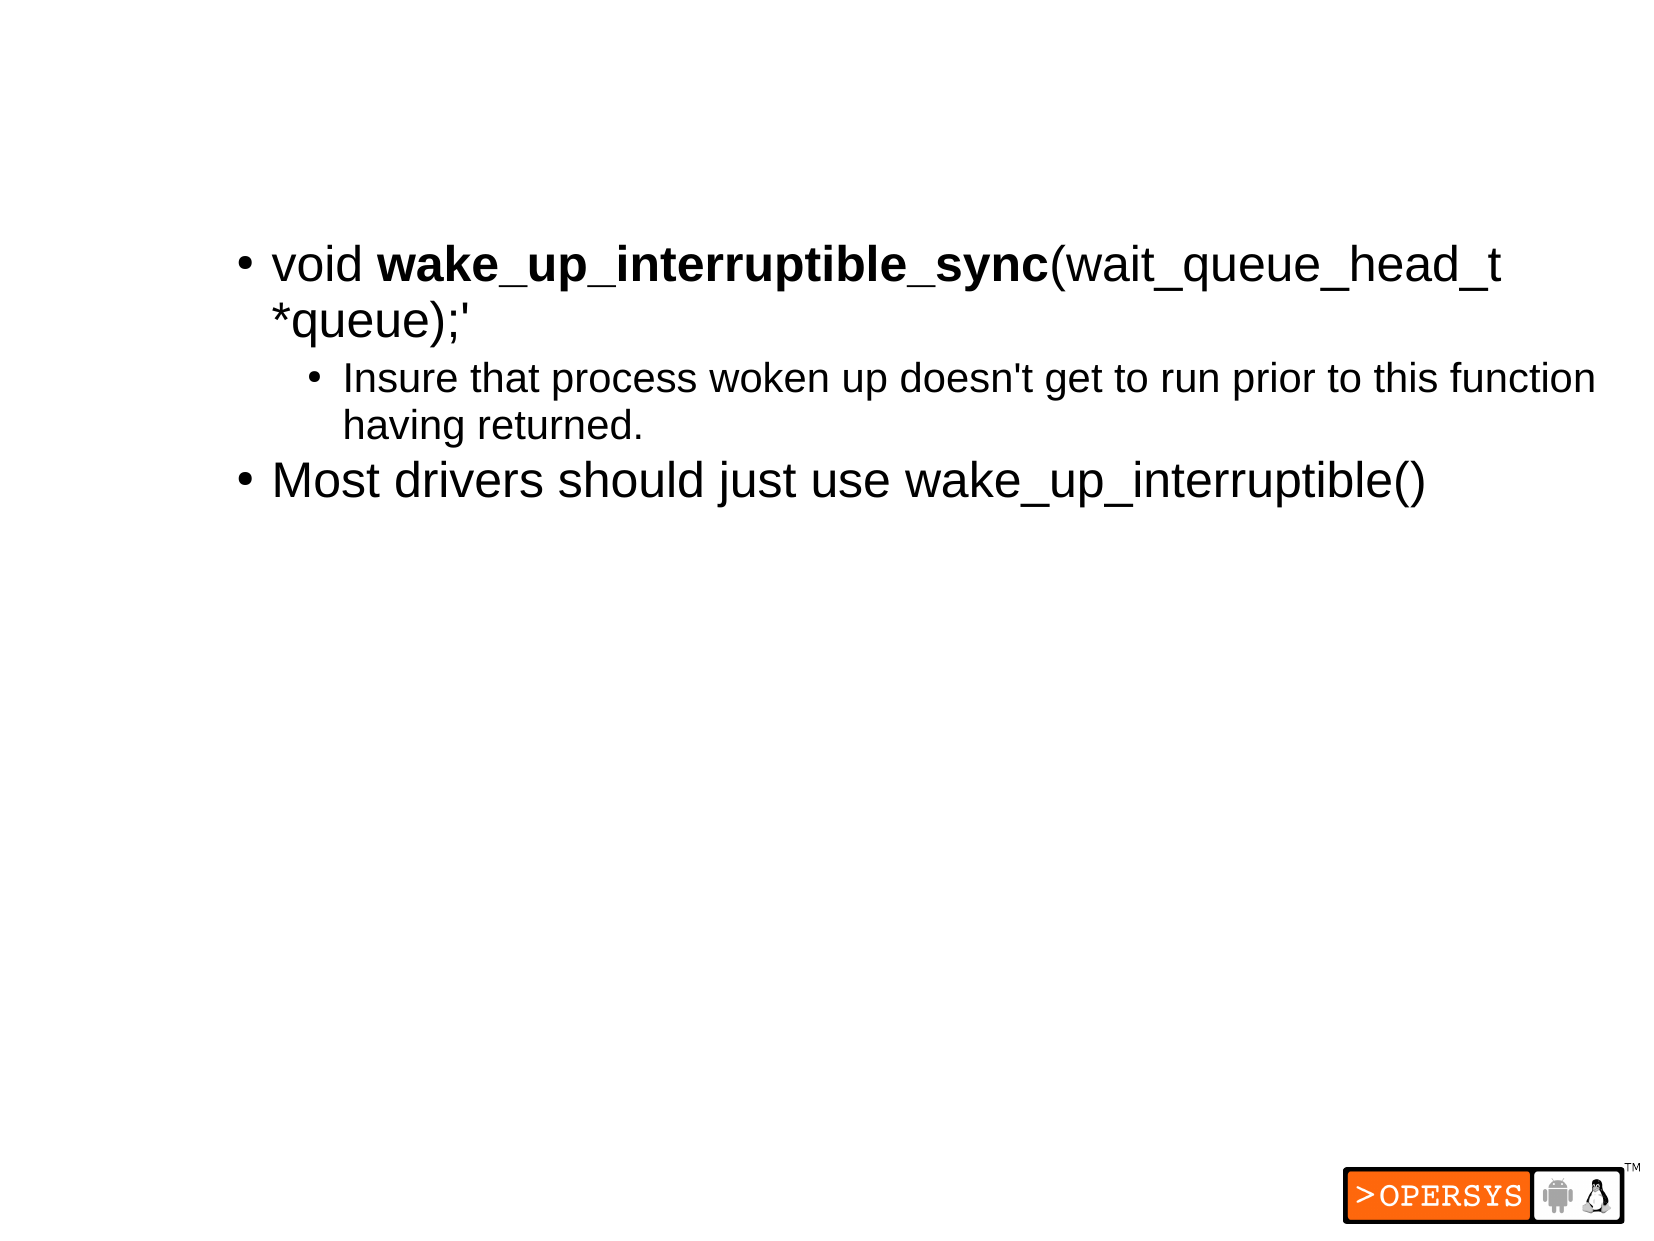

# void wake_up_interruptible_sync(wait_queue_head_t *queue);'
Insure that process woken up doesn't get to run prior to this function having returned.
Most drivers should just use wake_up_interruptible()